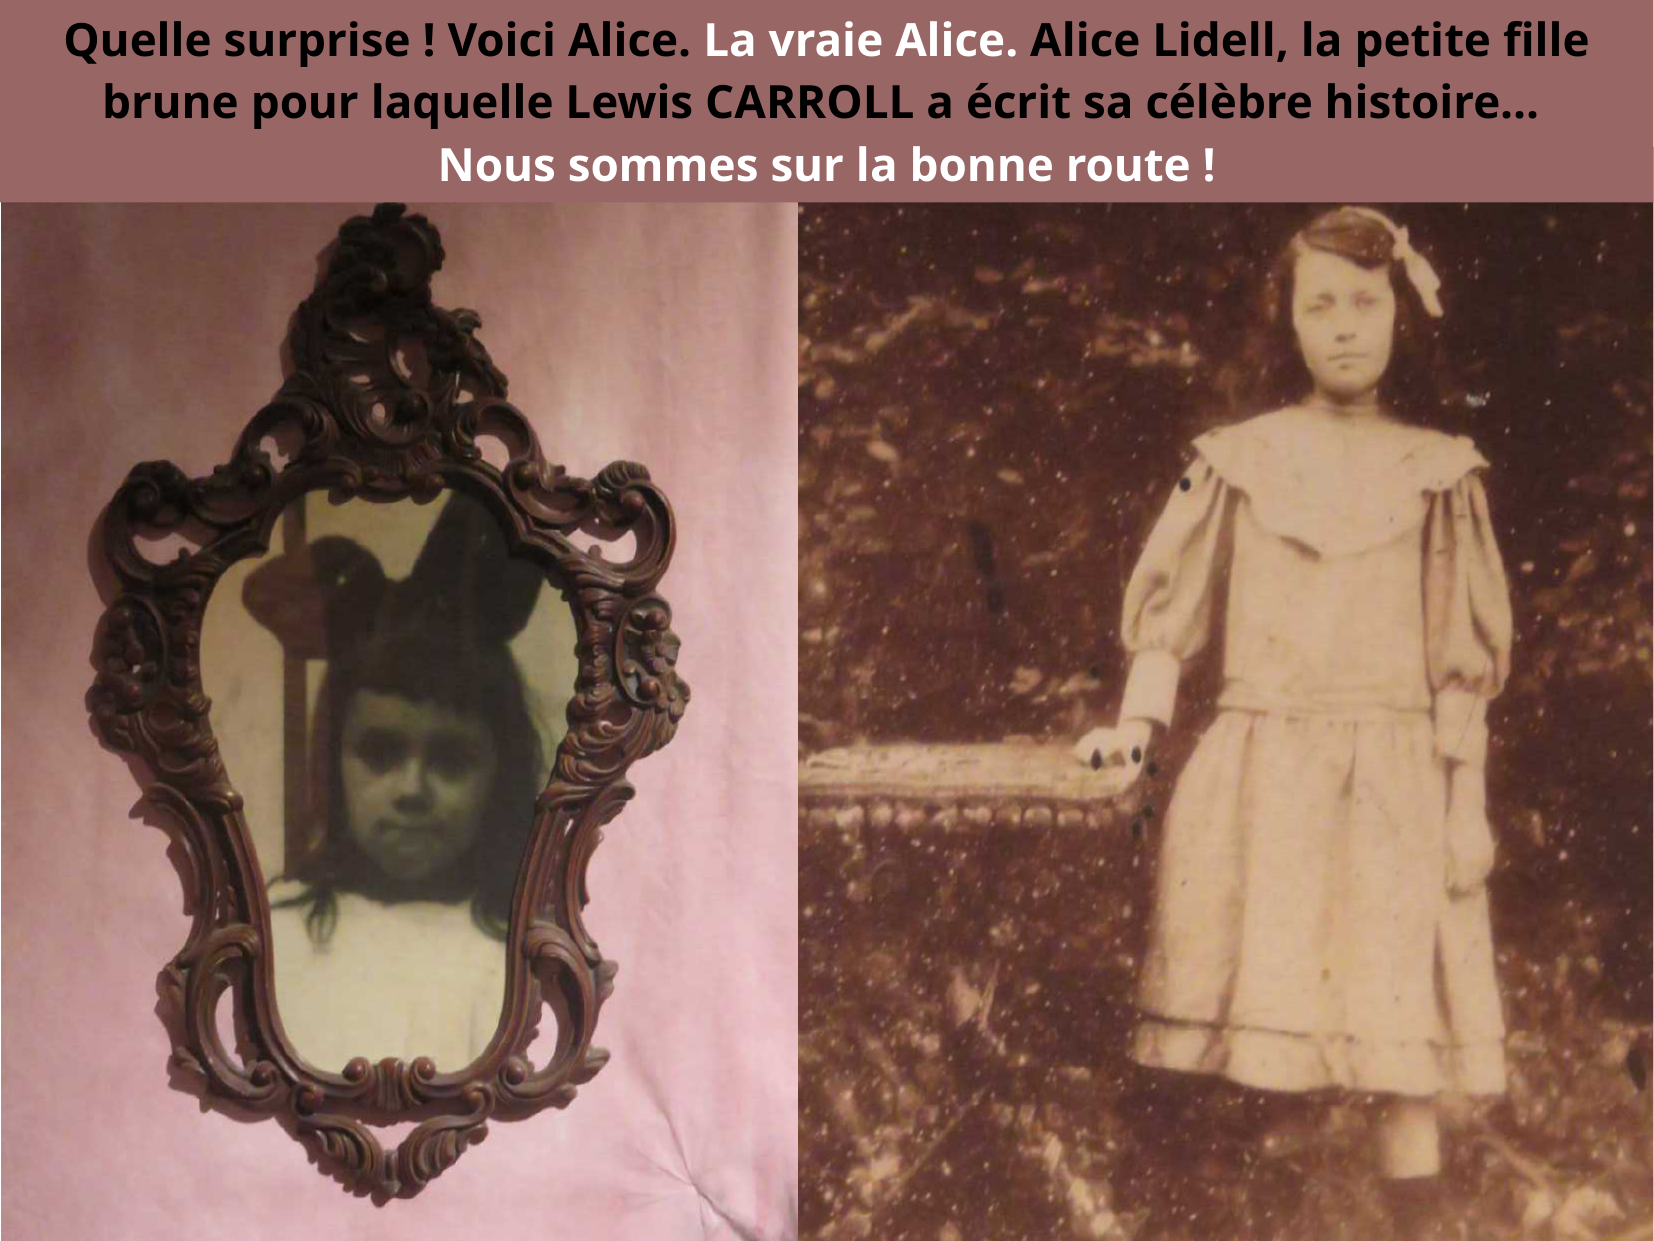

Quelle surprise ! Voici Alice. La vraie Alice. Alice Lidell, la petite fille brune pour laquelle Lewis CARROLL a écrit sa célèbre histoire...
Nous sommes sur la bonne route !